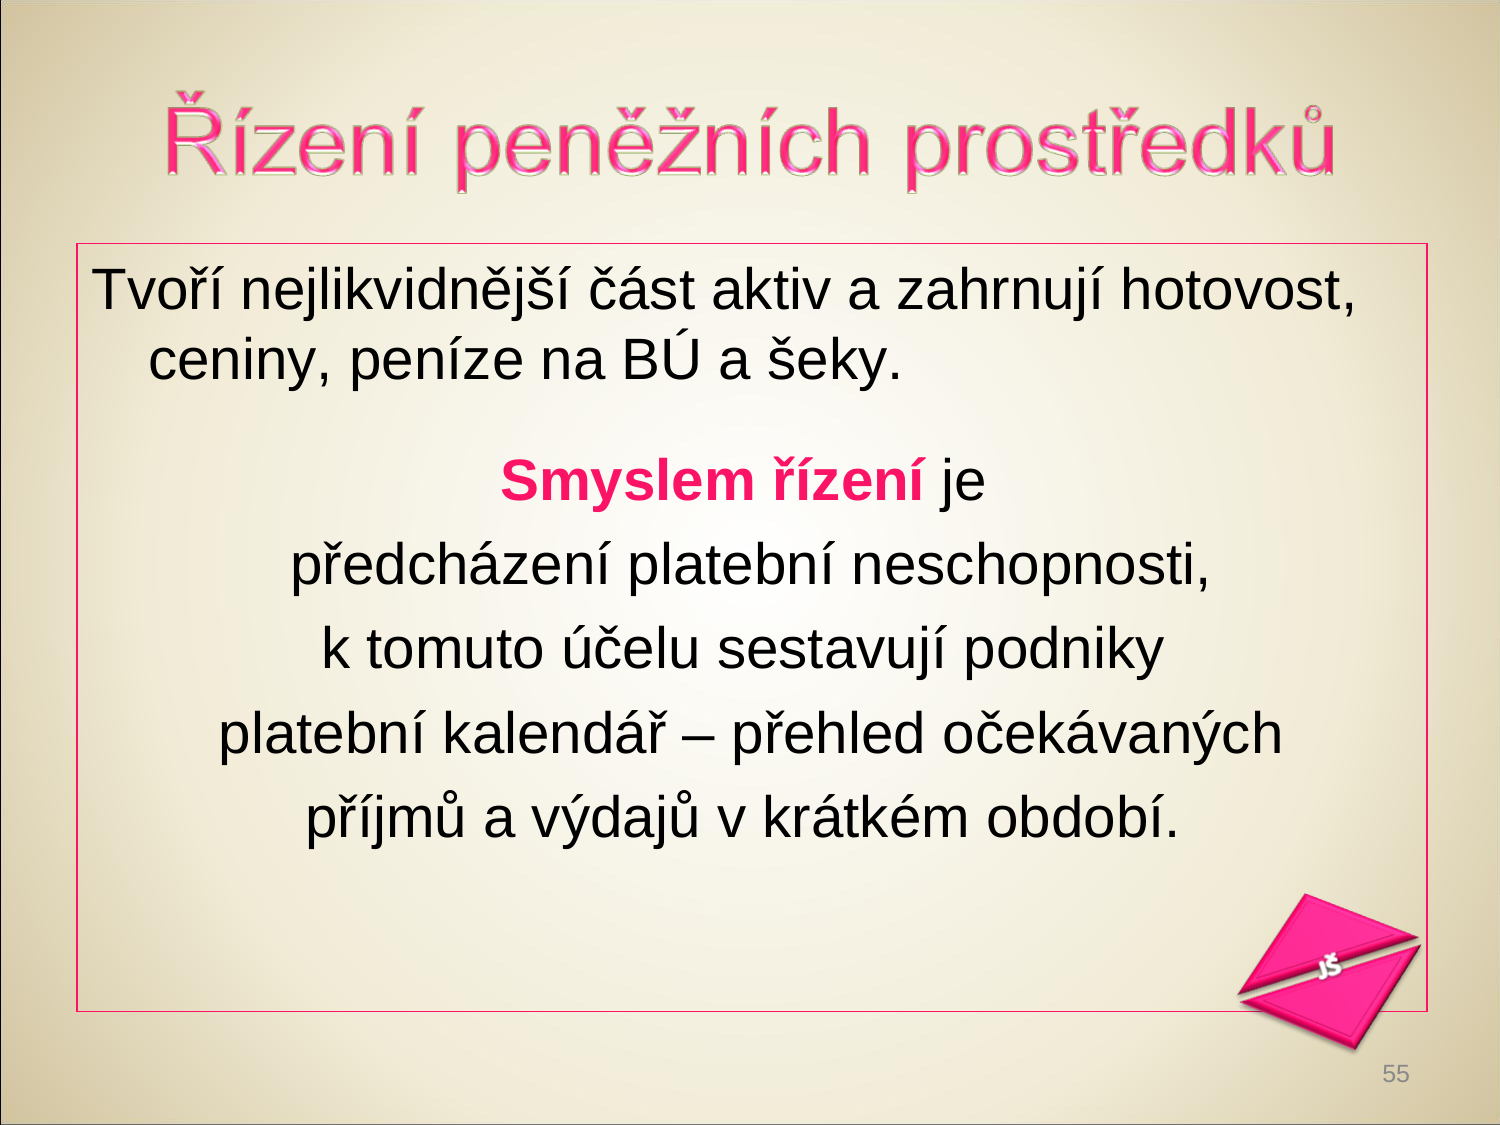

# Tvoří nejlikvidnější část aktiv a zahrnují hotovost, ceniny, peníze na BÚ a šeky.
Smyslem řízení je
předcházení platební neschopnosti,
k tomuto účelu sestavují podniky
platební kalendář ‒ přehled očekávaných
příjmů a výdajů v krátkém období.